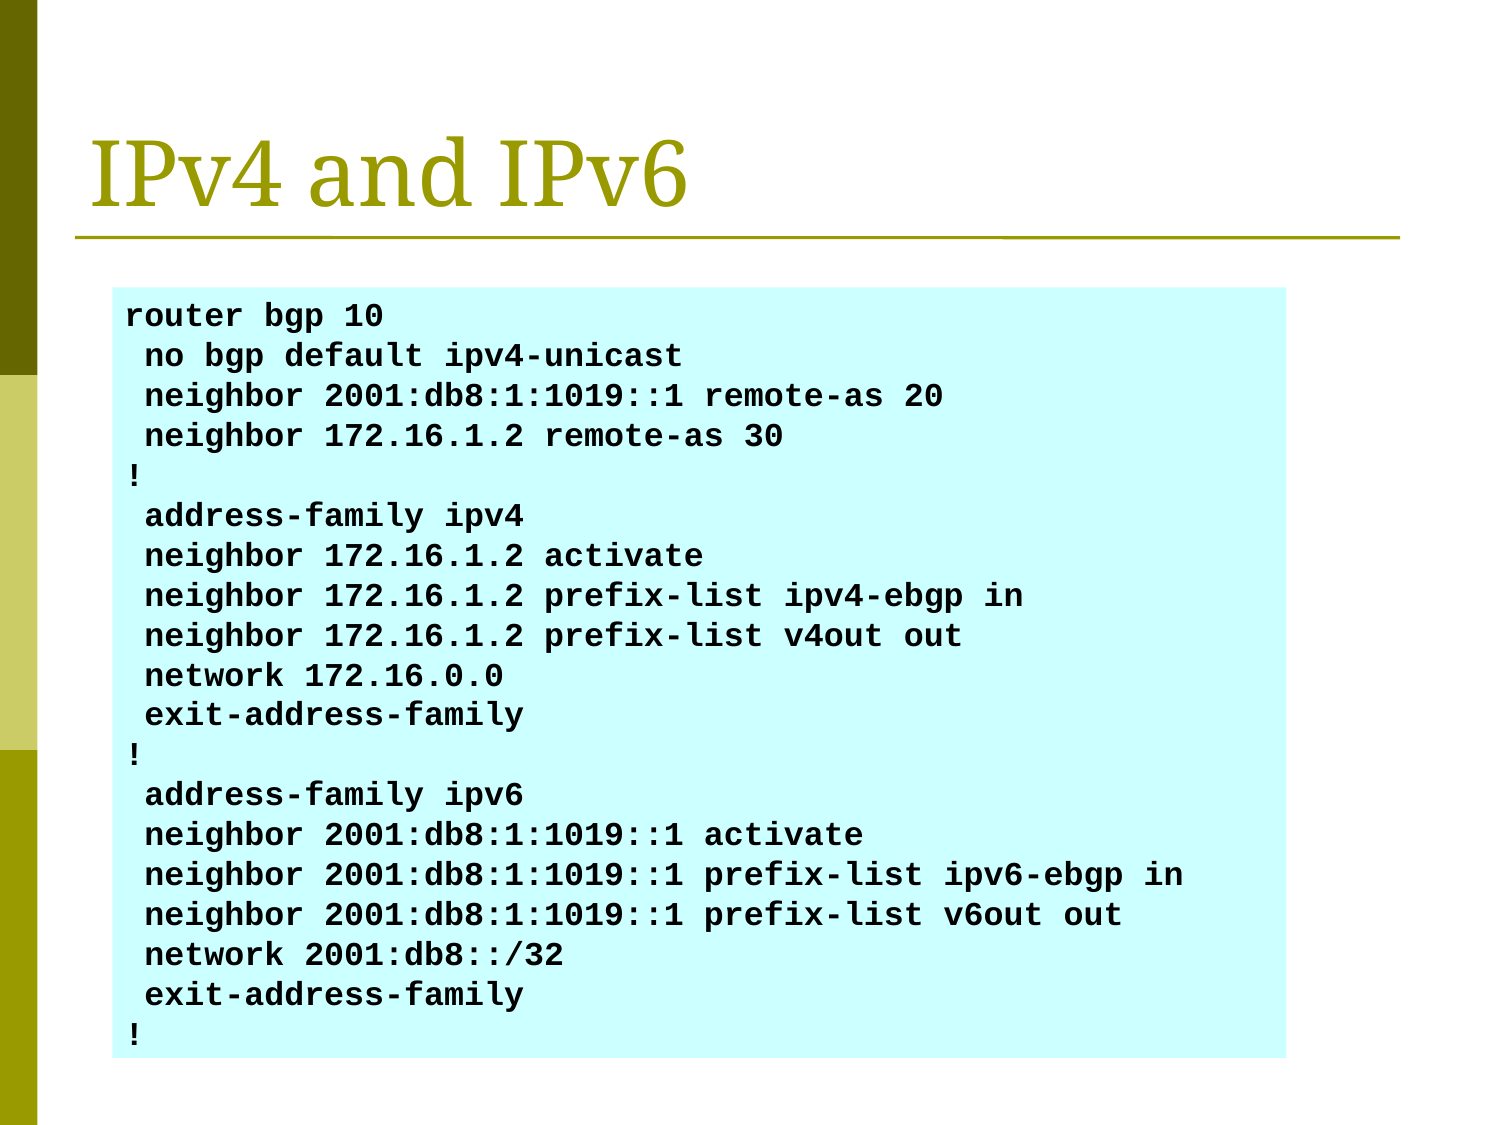

# IPv4 and IPv6
router bgp 10
 no bgp default ipv4-unicast
 neighbor 2001:db8:1:1019::1 remote-as 20
 neighbor 172.16.1.2 remote-as 30
!
 address-family ipv4
 neighbor 172.16.1.2 activate
 neighbor 172.16.1.2 prefix-list ipv4-ebgp in
 neighbor 172.16.1.2 prefix-list v4out out
 network 172.16.0.0
 exit-address-family
!
 address-family ipv6
 neighbor 2001:db8:1:1019::1 activate
 neighbor 2001:db8:1:1019::1 prefix-list ipv6-ebgp in
 neighbor 2001:db8:1:1019::1 prefix-list v6out out
 network 2001:db8::/32
 exit-address-family
!